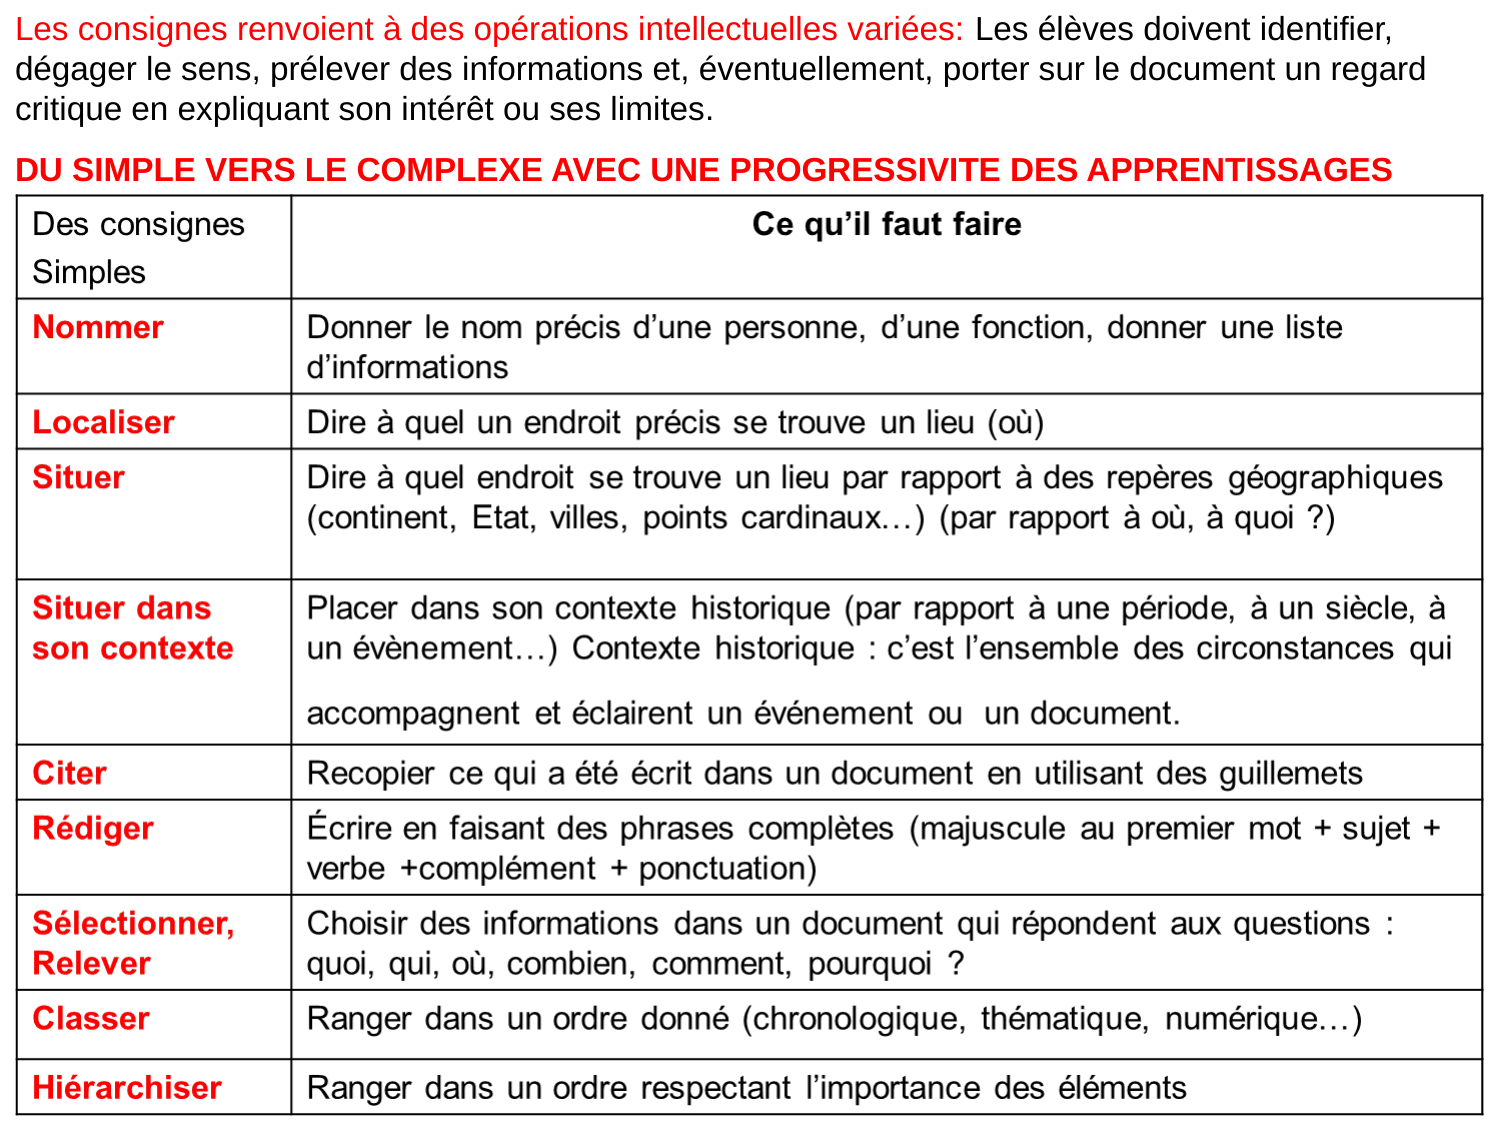

Les consignes renvoient à des opérations intellectuelles variées: Les élèves doivent identifier, dégager le sens, prélever des informations et, éventuellement, porter sur le document un regard critique en expliquant son intérêt ou ses limites.
DU SIMPLE VERS LE COMPLEXE AVEC UNE PROGRESSIVITE DES APPRENTISSAGES